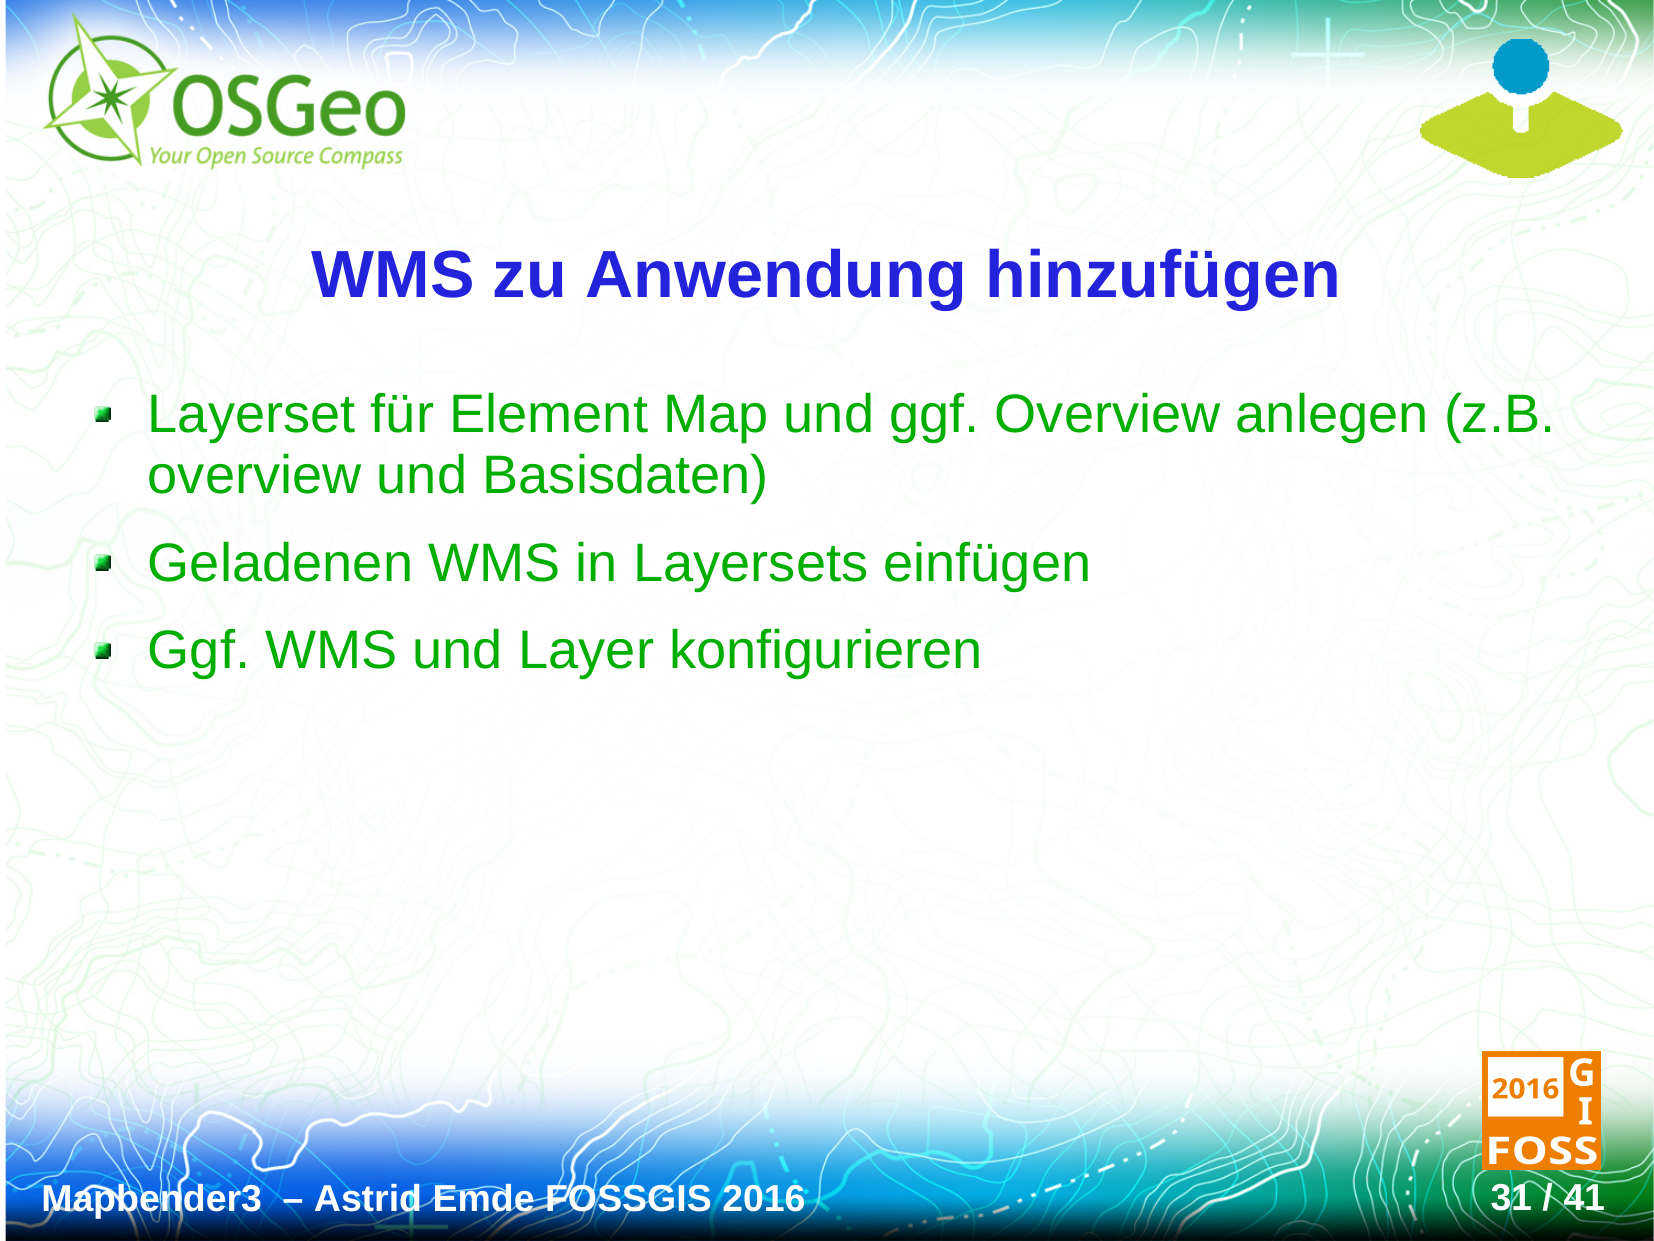

# WMS zu Anwendung hinzufügen
Layerset für Element Map und ggf. Overview anlegen (z.B. overview und Basisdaten)
Geladenen WMS in Layersets einfügen
Ggf. WMS und Layer konfigurieren